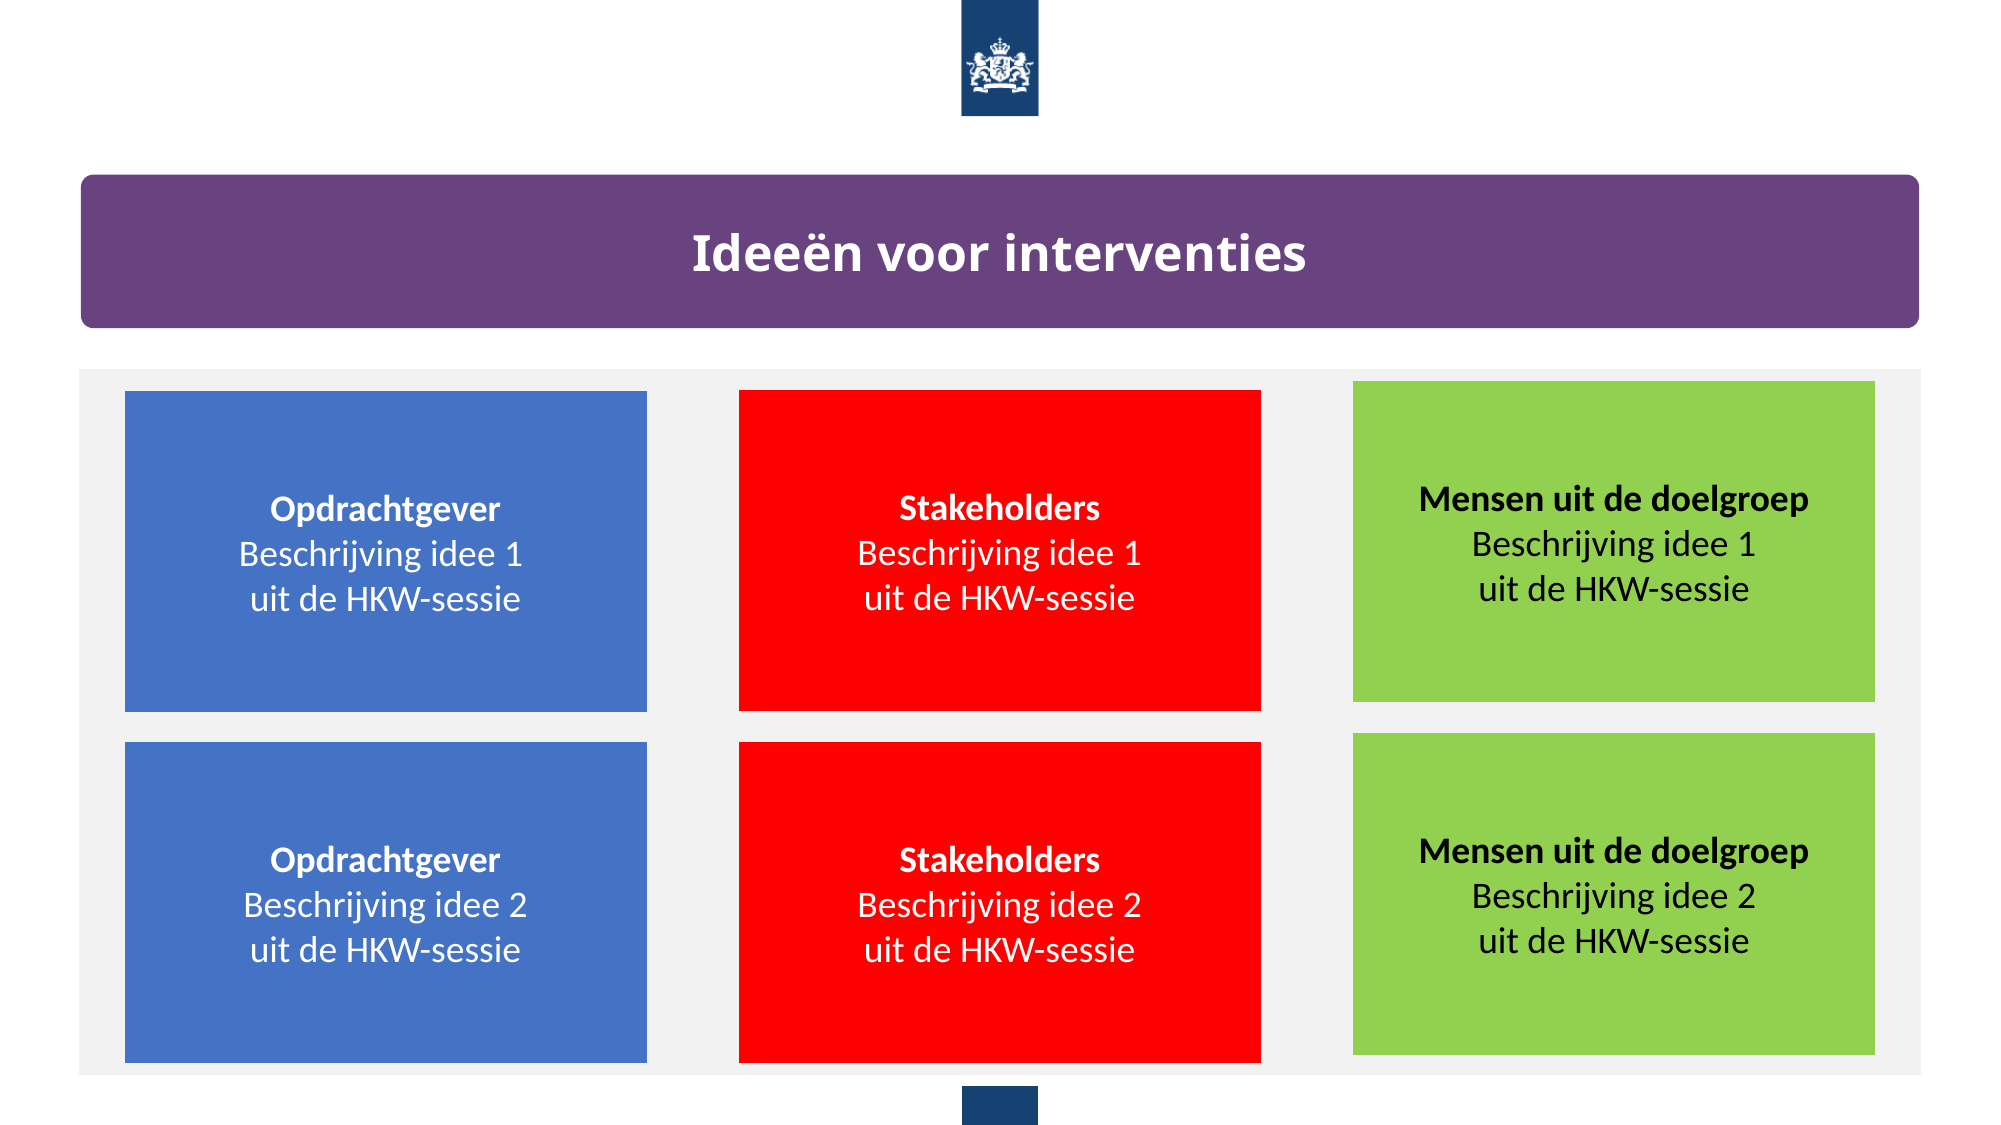

Ideeën voor interventies
Mensen uit de doelgroep
Beschrijving idee 1
uit de HKW-sessie
Stakeholders
Beschrijving idee 1
uit de HKW-sessie
Opdrachtgever
Beschrijving idee 1
uit de HKW-sessie
Mensen uit de doelgroep
Beschrijving idee 2
uit de HKW-sessie
Opdrachtgever
Beschrijving idee 2
uit de HKW-sessie
Stakeholders
Beschrijving idee 2
uit de HKW-sessie